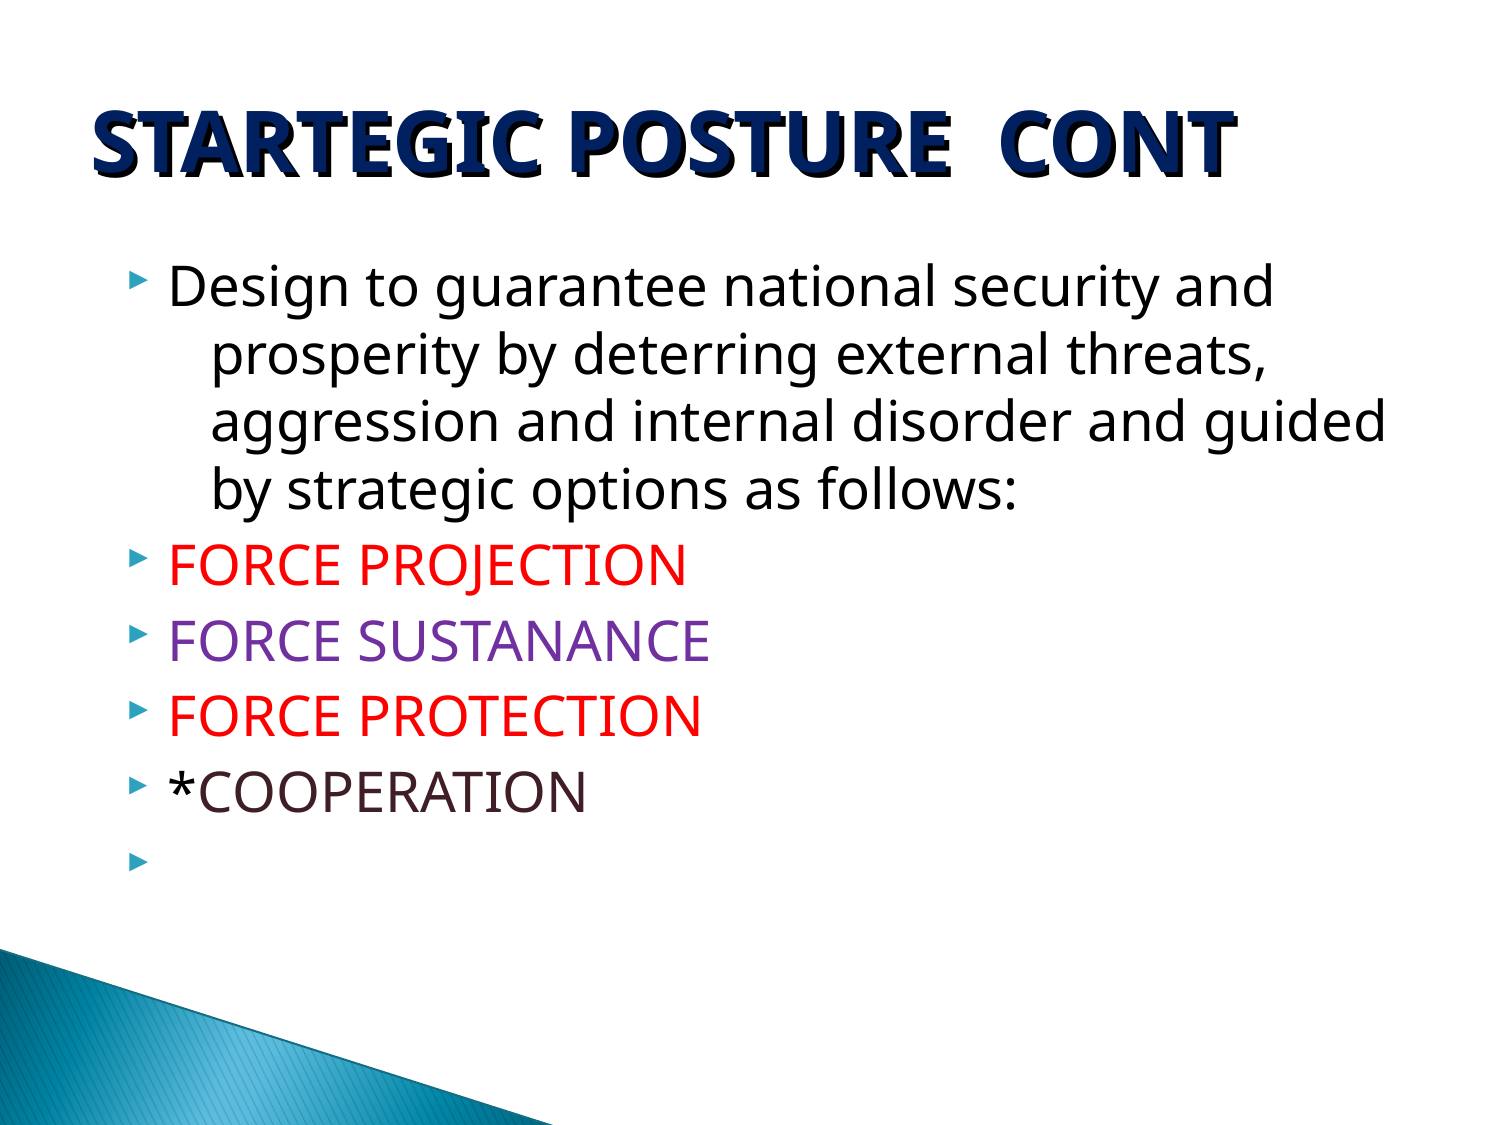

STARTEGIC POSTURE CONT
# Design to guarantee national security and prosperity by deterring external threats, aggression and internal disorder and guided by strategic options as follows:
FORCE PROJECTION
FORCE SUSTANANCE
FORCE PROTECTION
*COOPERATION